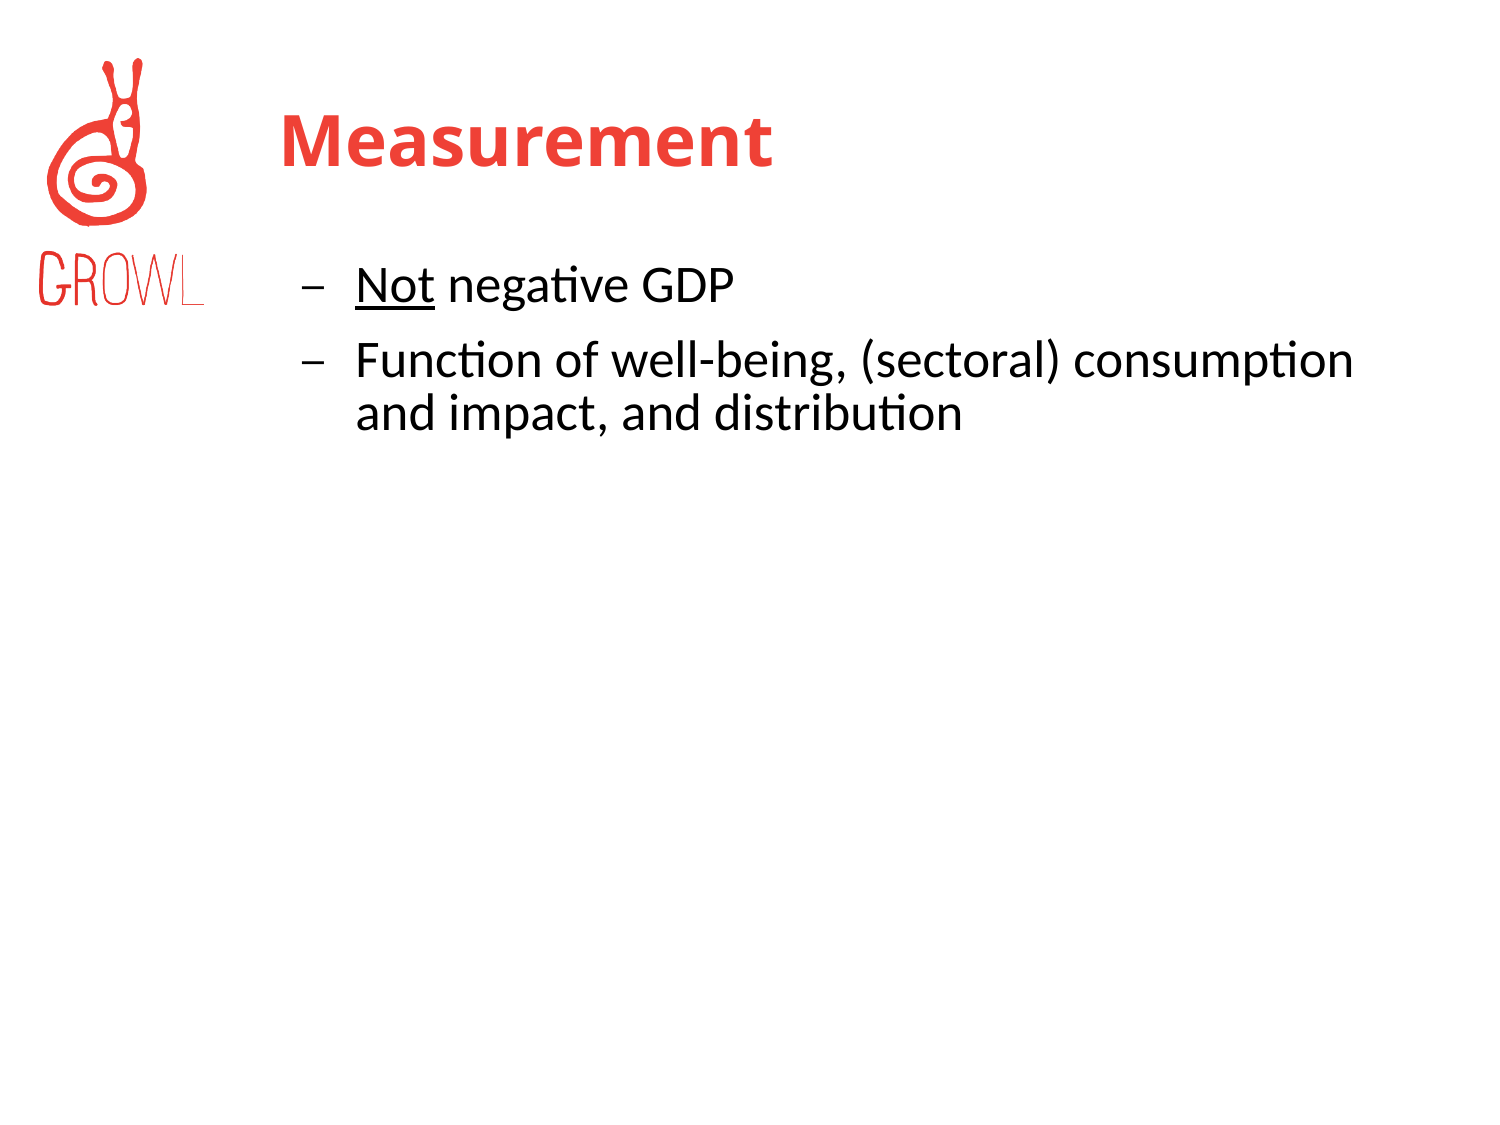

# Measurement
Not negative GDP
Function of well-being, (sectoral) consumption and impact, and distribution